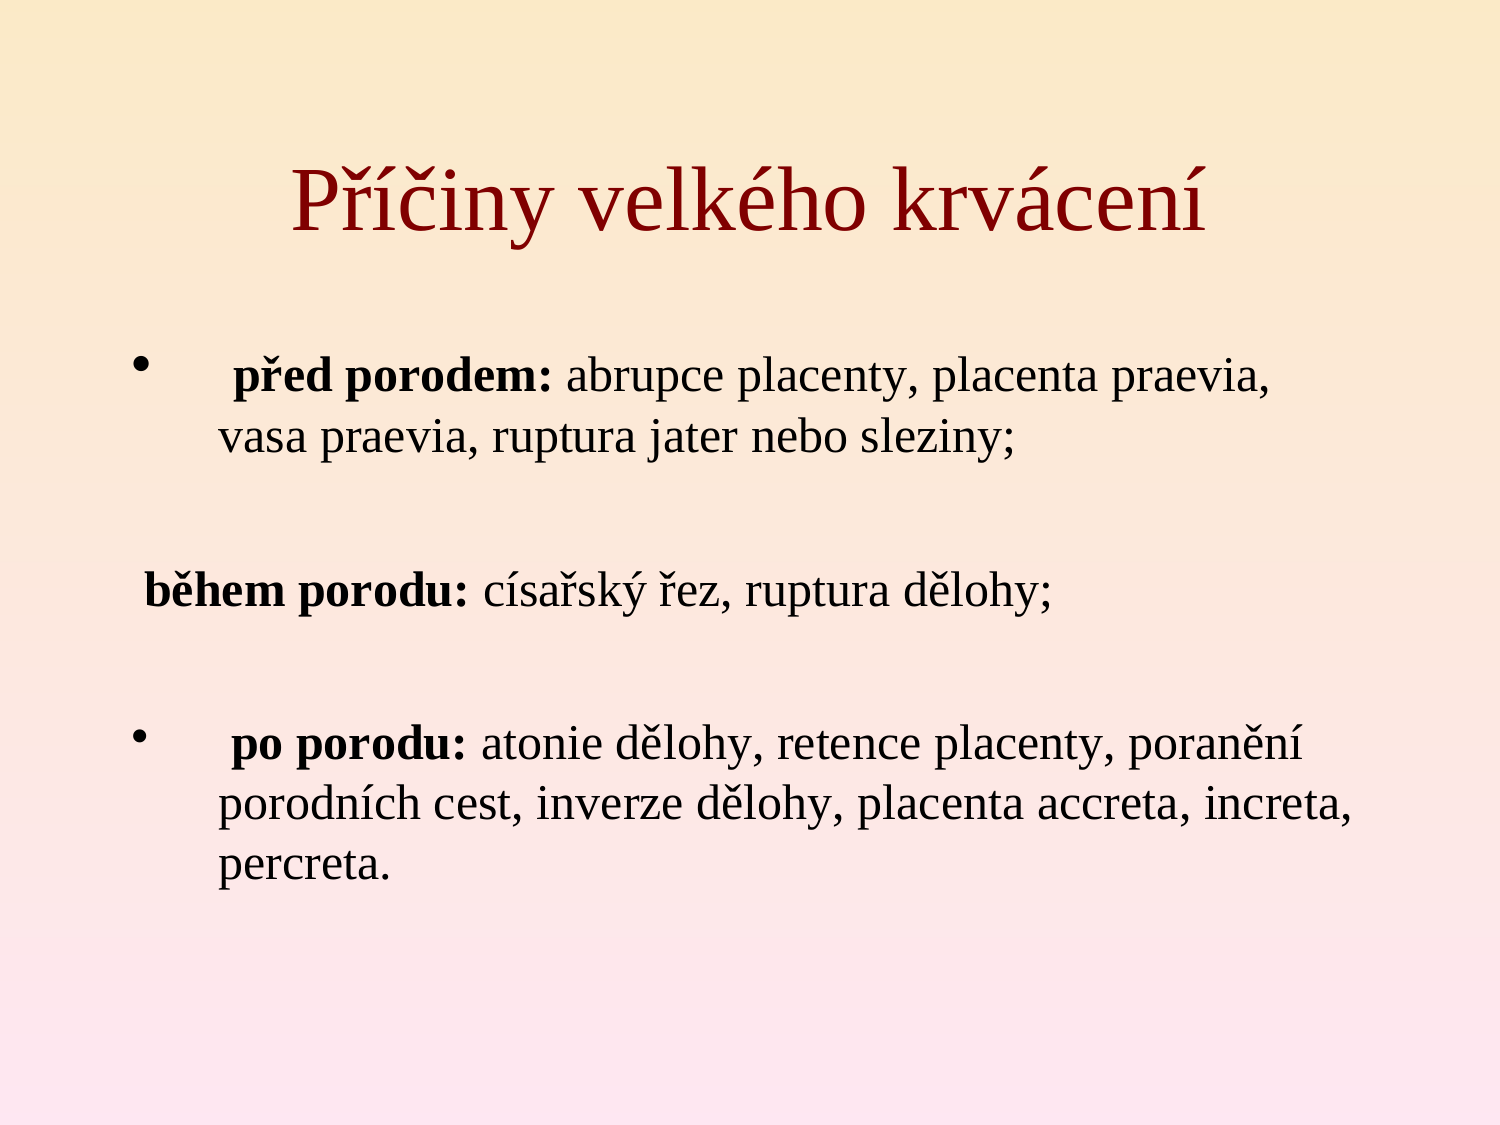

# Příčiny velkého krvácení
 před porodem: abrupce placenty, placenta praevia, vasa praevia, ruptura jater nebo sleziny;
 během porodu: císařský řez, ruptura dělohy;
 po porodu: atonie dělohy, retence placenty, poranění porodních cest, inverze dělohy, placenta accreta, increta, percreta.